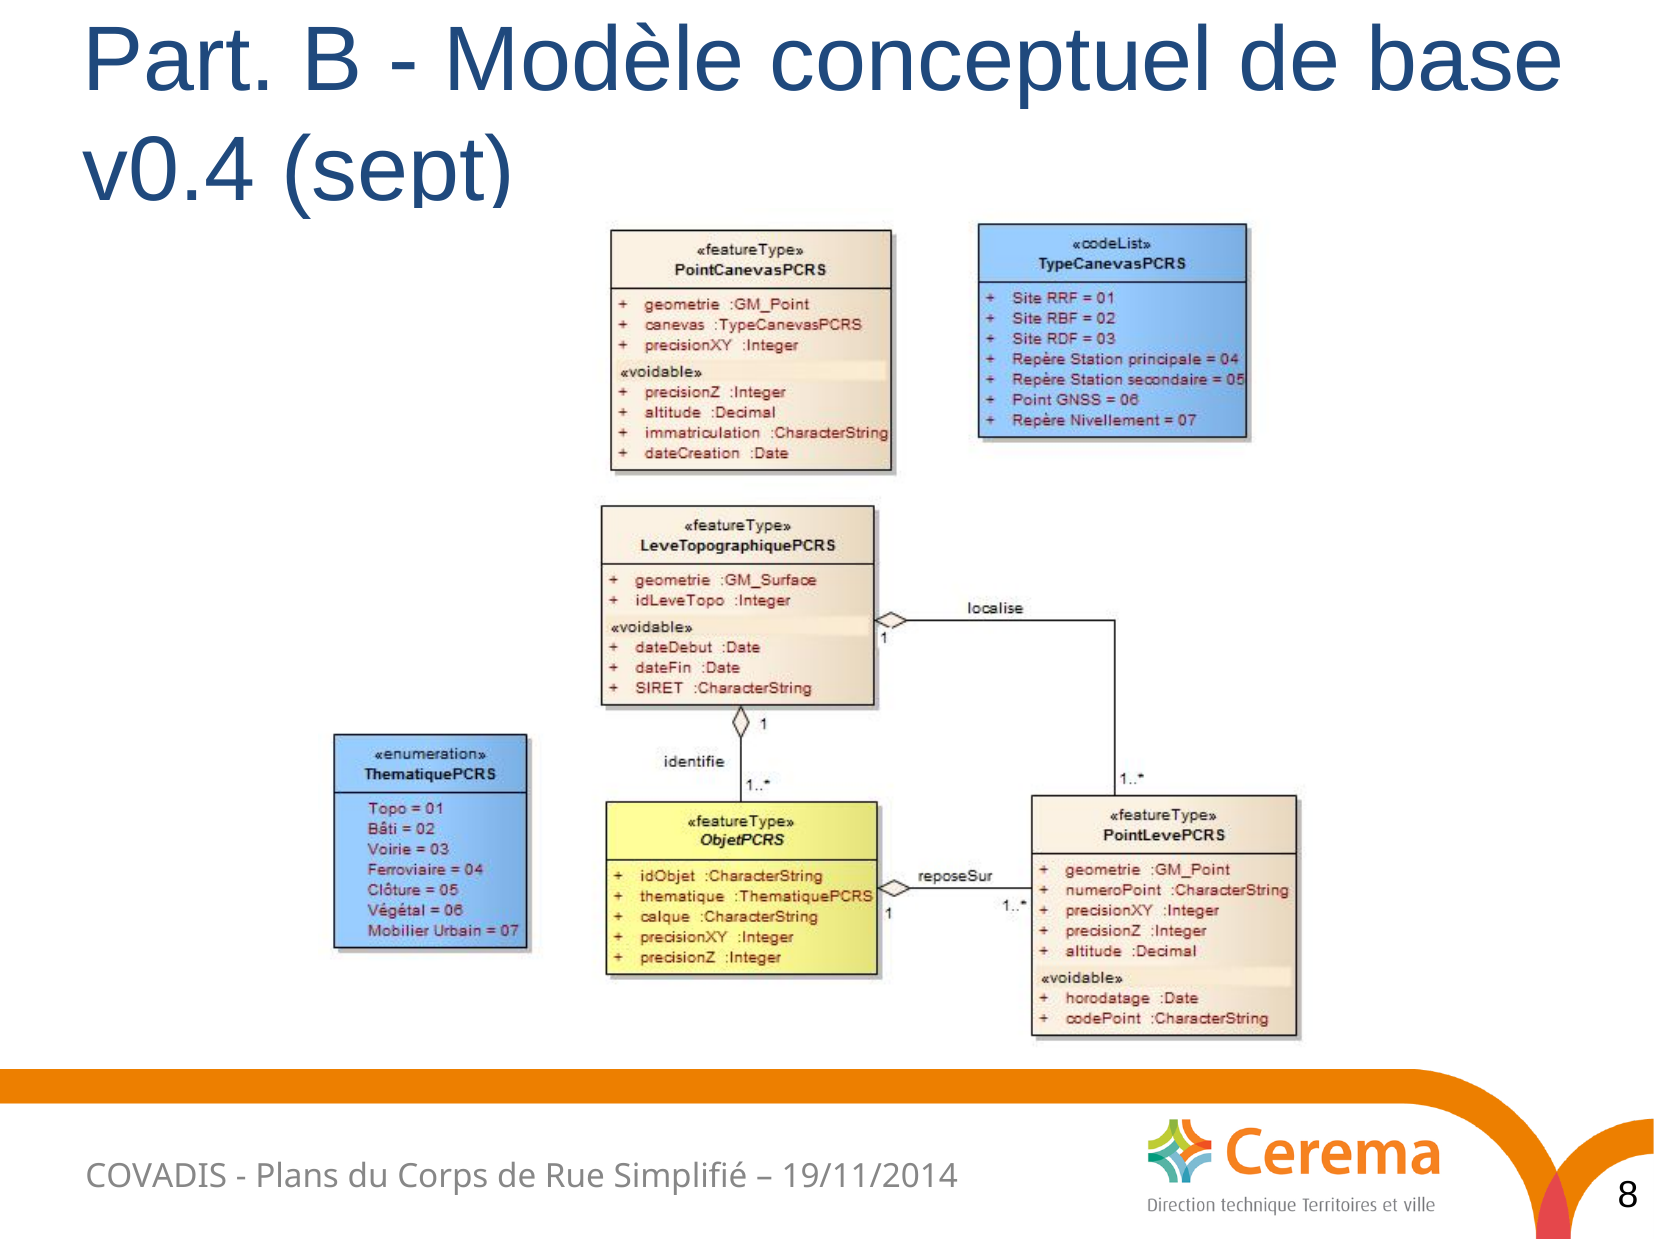

# Part. B - Modèle conceptuel de base v0.4 (sept)